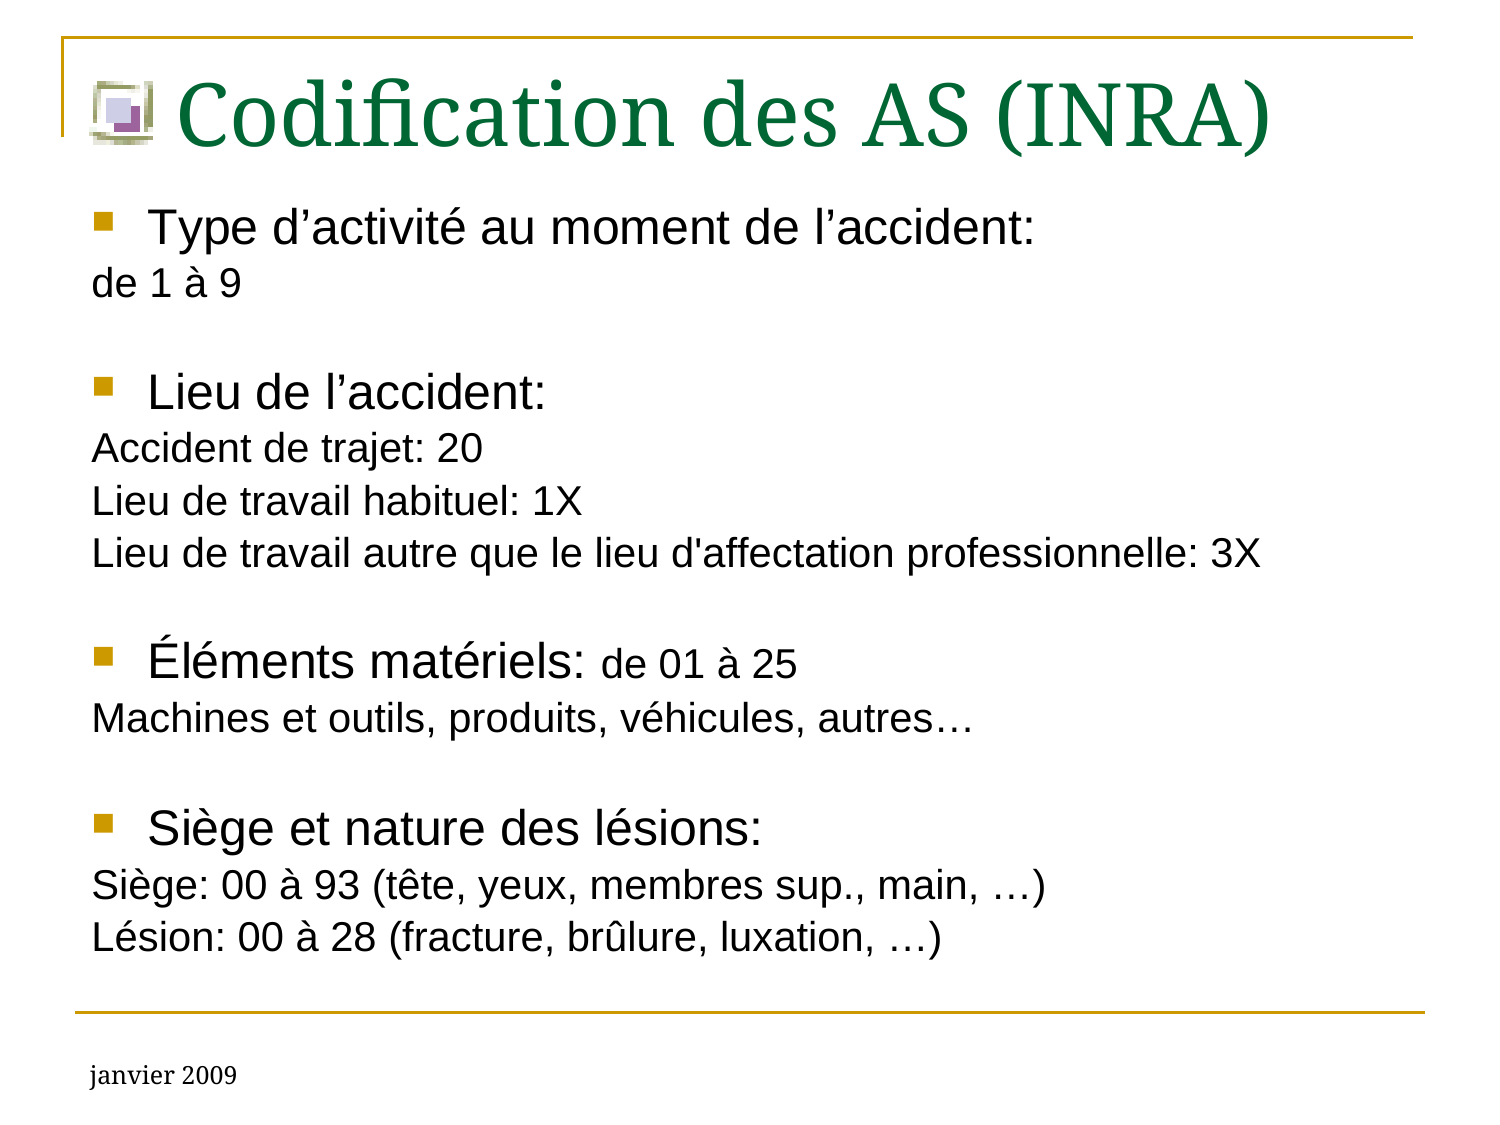

# Codification des AS (INRA)
Type d’activité au moment de l’accident:
de 1 à 9
Lieu de l’accident:
Accident de trajet: 20
Lieu de travail habituel: 1X
Lieu de travail autre que le lieu d'affectation professionnelle: 3X
Éléments matériels: de 01 à 25
Machines et outils, produits, véhicules, autres…
Siège et nature des lésions:
Siège: 00 à 93 (tête, yeux, membres sup., main, …)
Lésion: 00 à 28 (fracture, brûlure, luxation, …)
janvier 2009